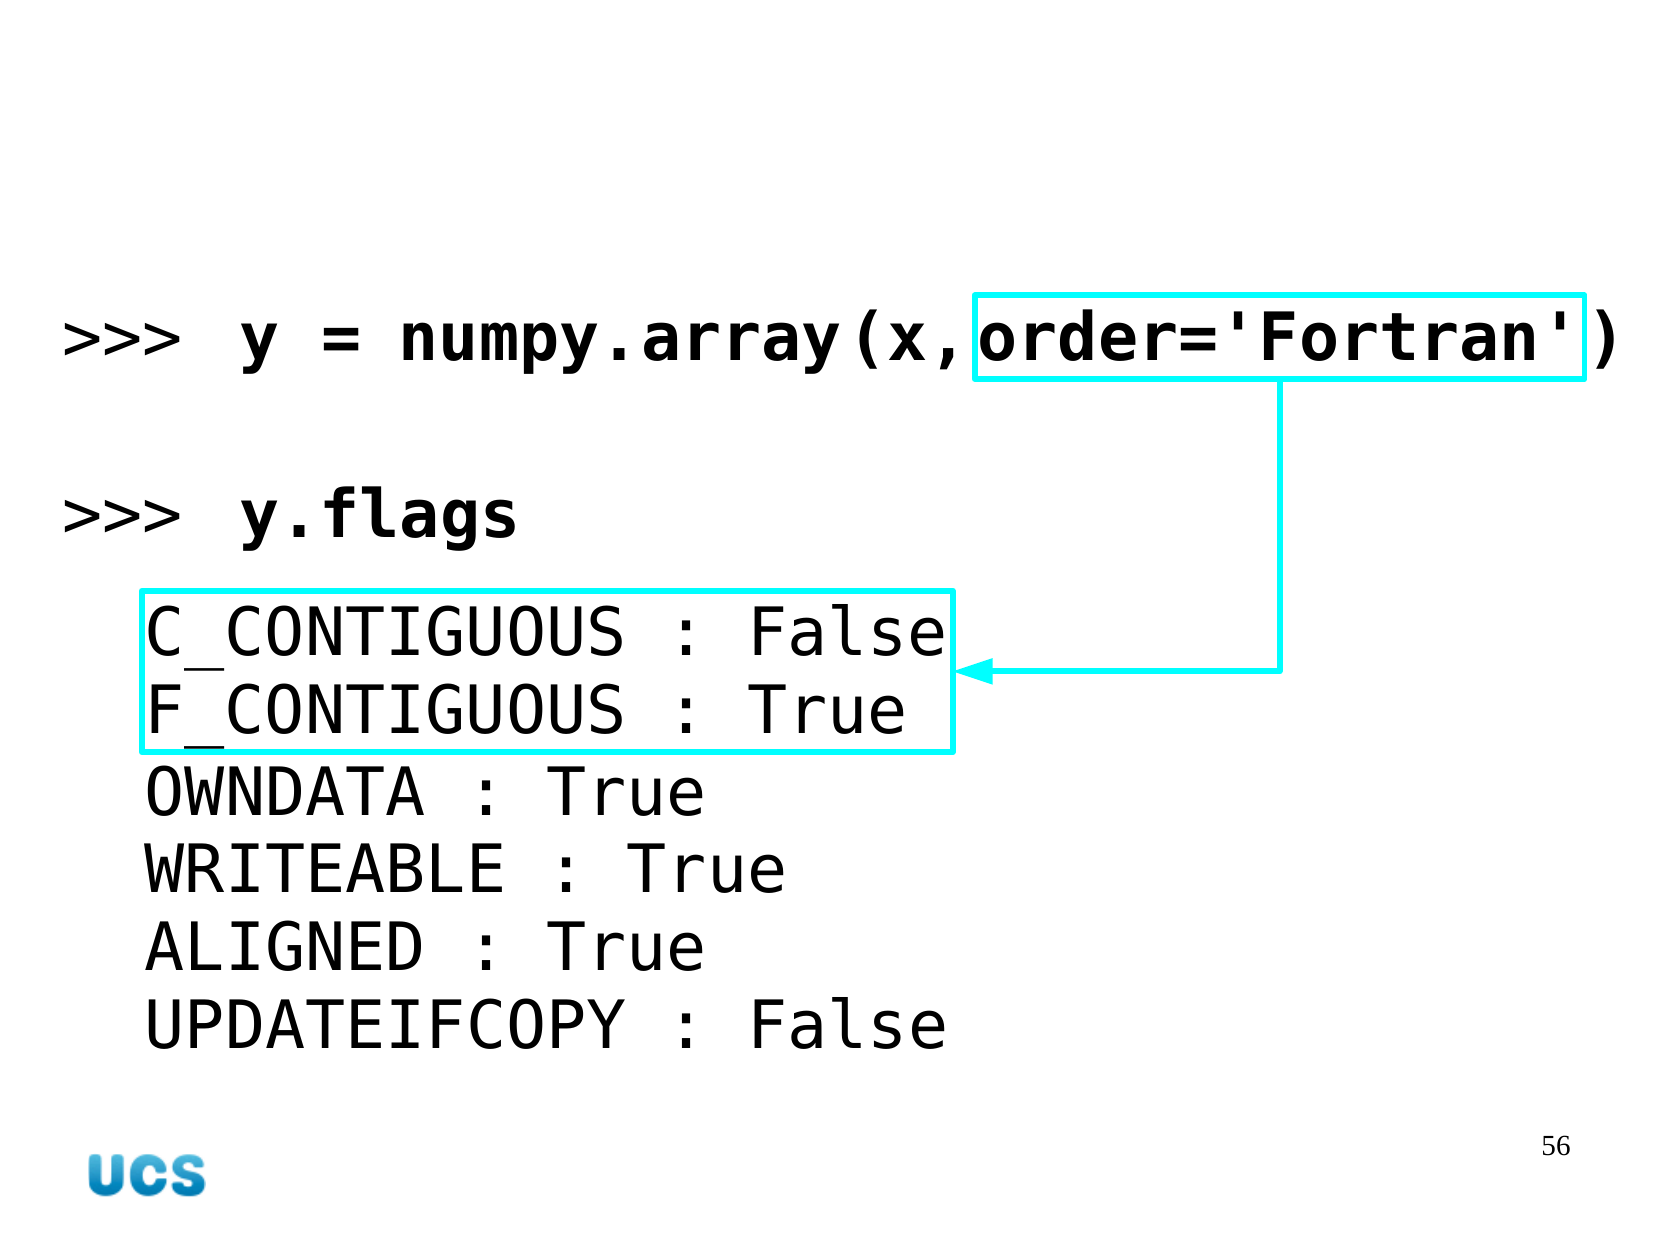

>>>
y
=
numpy
.
array
(x,
order='Fortran'
)
>>>
y.flags
C_CONTIGUOUS : False
F_CONTIGUOUS : True
OWNDATA : True
WRITEABLE : True
ALIGNED : True
UPDATEIFCOPY : False
56